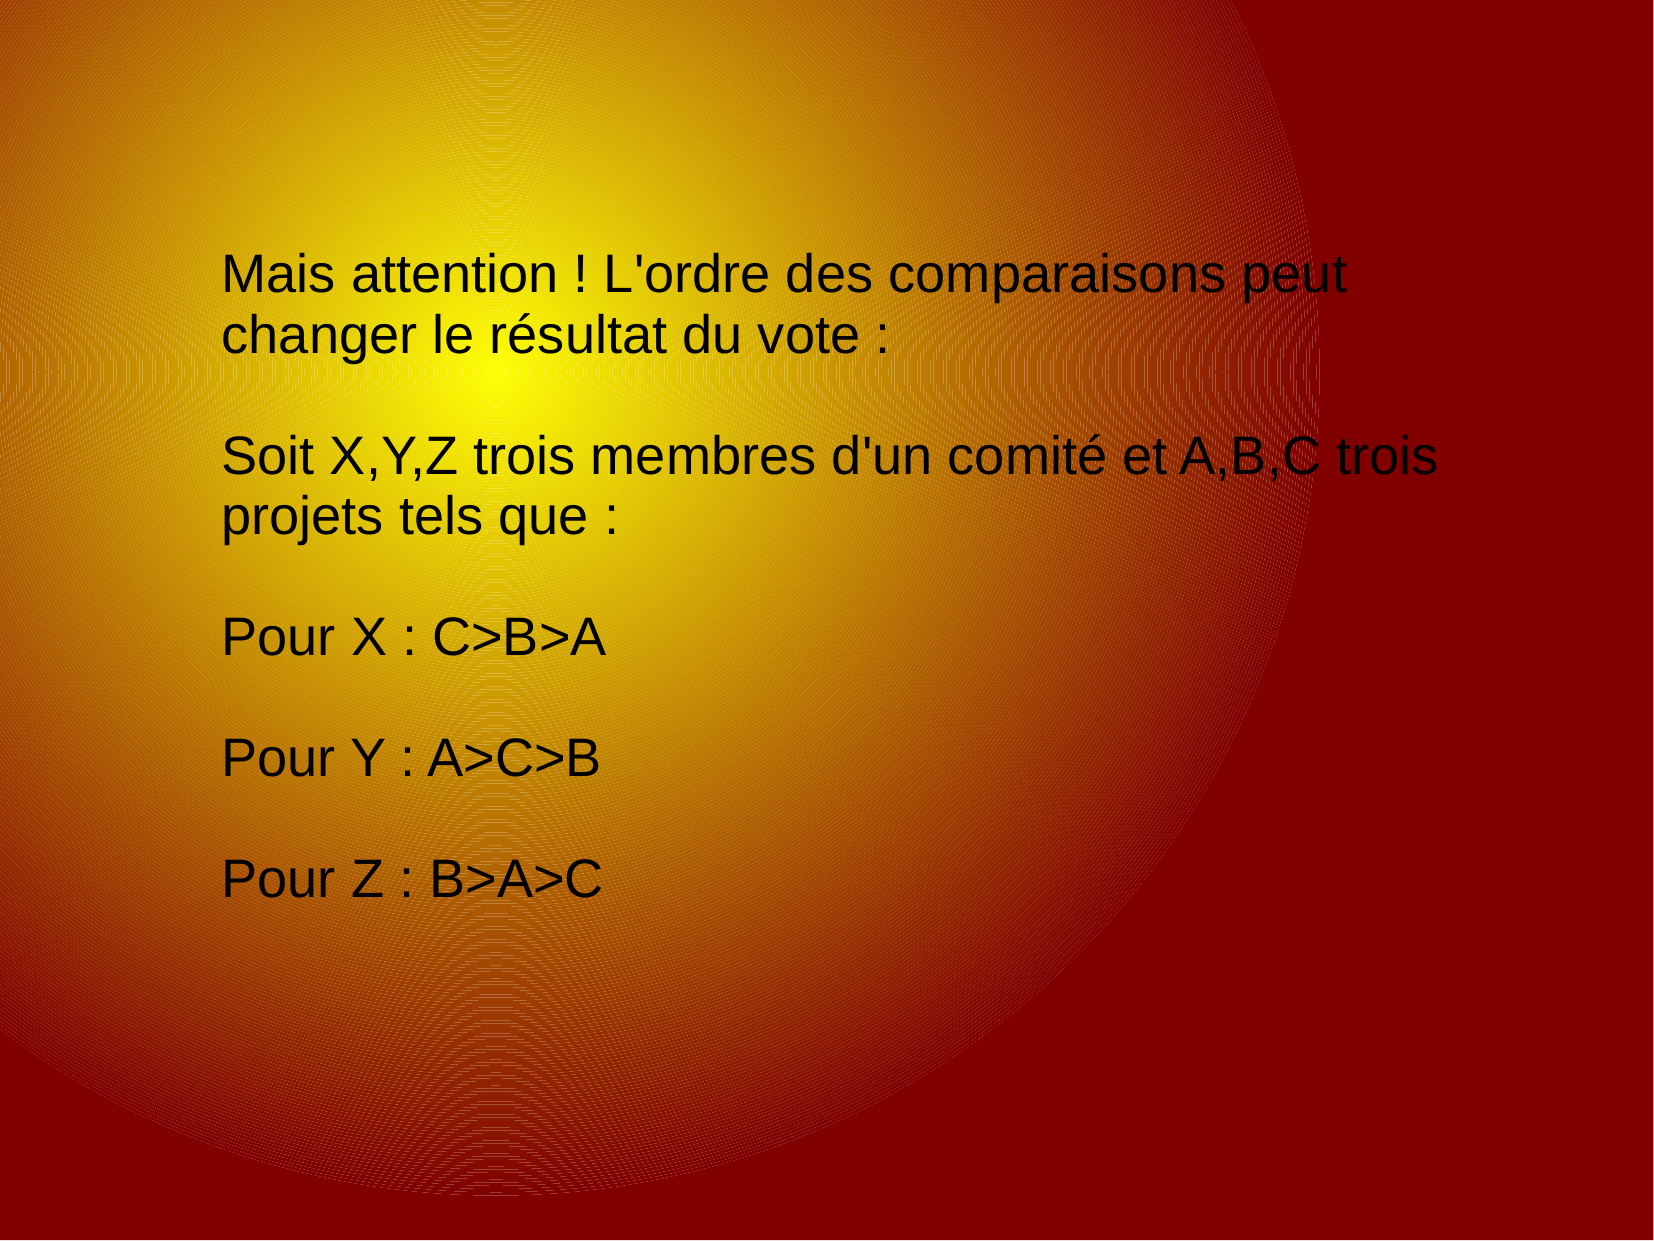

Mais attention ! L'ordre des comparaisons peut changer le résultat du vote :
Soit X,Y,Z trois membres d'un comité et A,B,C trois projets tels que :
Pour X : C>B>A
Pour Y : A>C>B
Pour Z : B>A>C